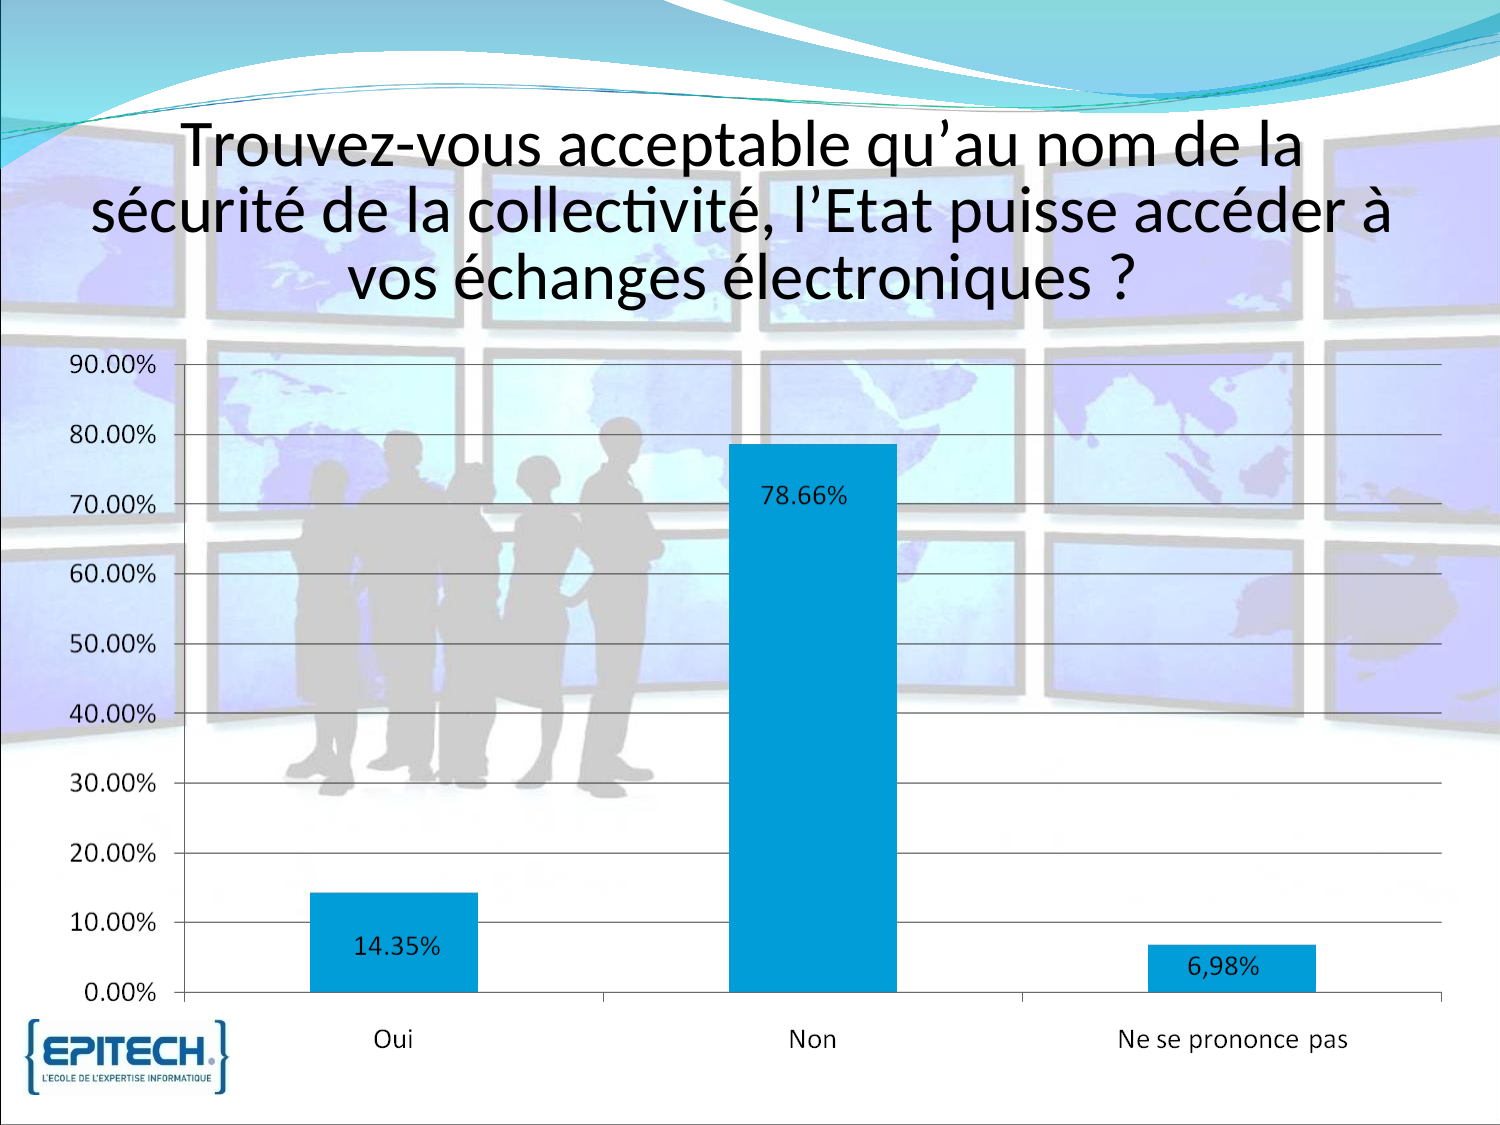

# Trouvez-vous acceptable qu’au nom de la sécurité de la collectivité, l’Etat puisse accéder à vos échanges électroniques ?